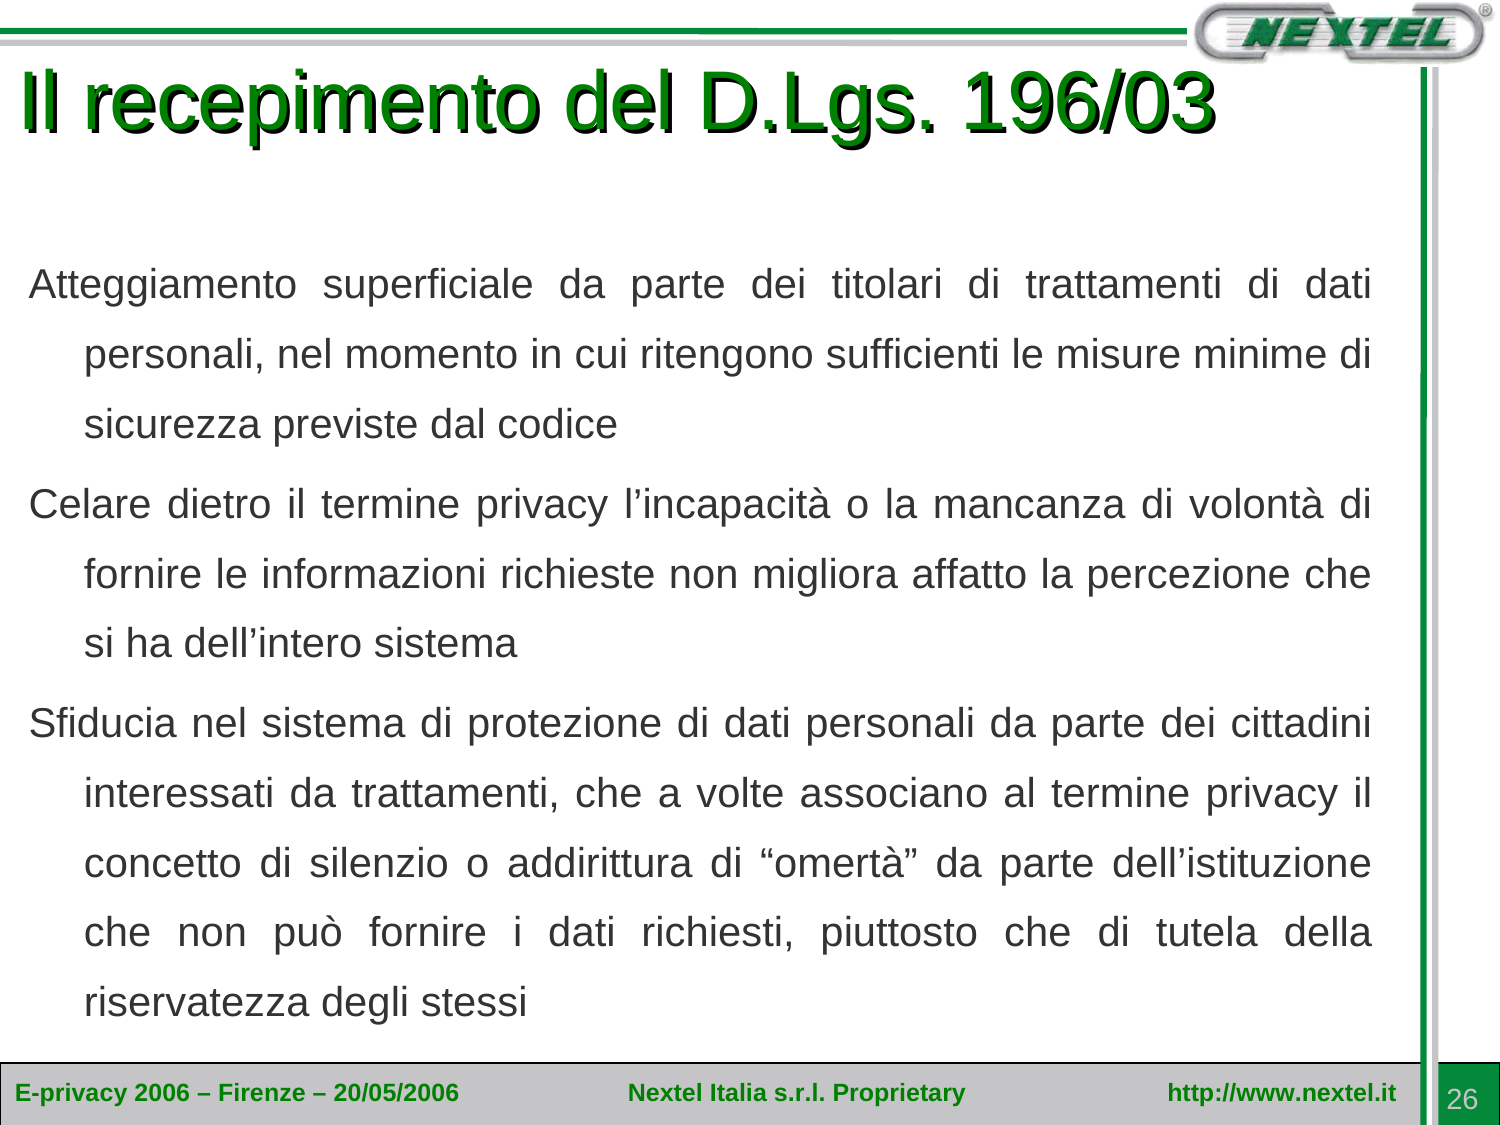

Il recepimento del D.Lgs. 196/03
# Atteggiamento superficiale da parte dei titolari di trattamenti di dati personali, nel momento in cui ritengono sufficienti le misure minime di sicurezza previste dal codice
Celare dietro il termine privacy l’incapacità o la mancanza di volontà di fornire le informazioni richieste non migliora affatto la percezione che si ha dell’intero sistema
Sfiducia nel sistema di protezione di dati personali da parte dei cittadini interessati da trattamenti, che a volte associano al termine privacy il concetto di silenzio o addirittura di “omertà” da parte dell’istituzione che non può fornire i dati richiesti, piuttosto che di tutela della riservatezza degli stessi
26